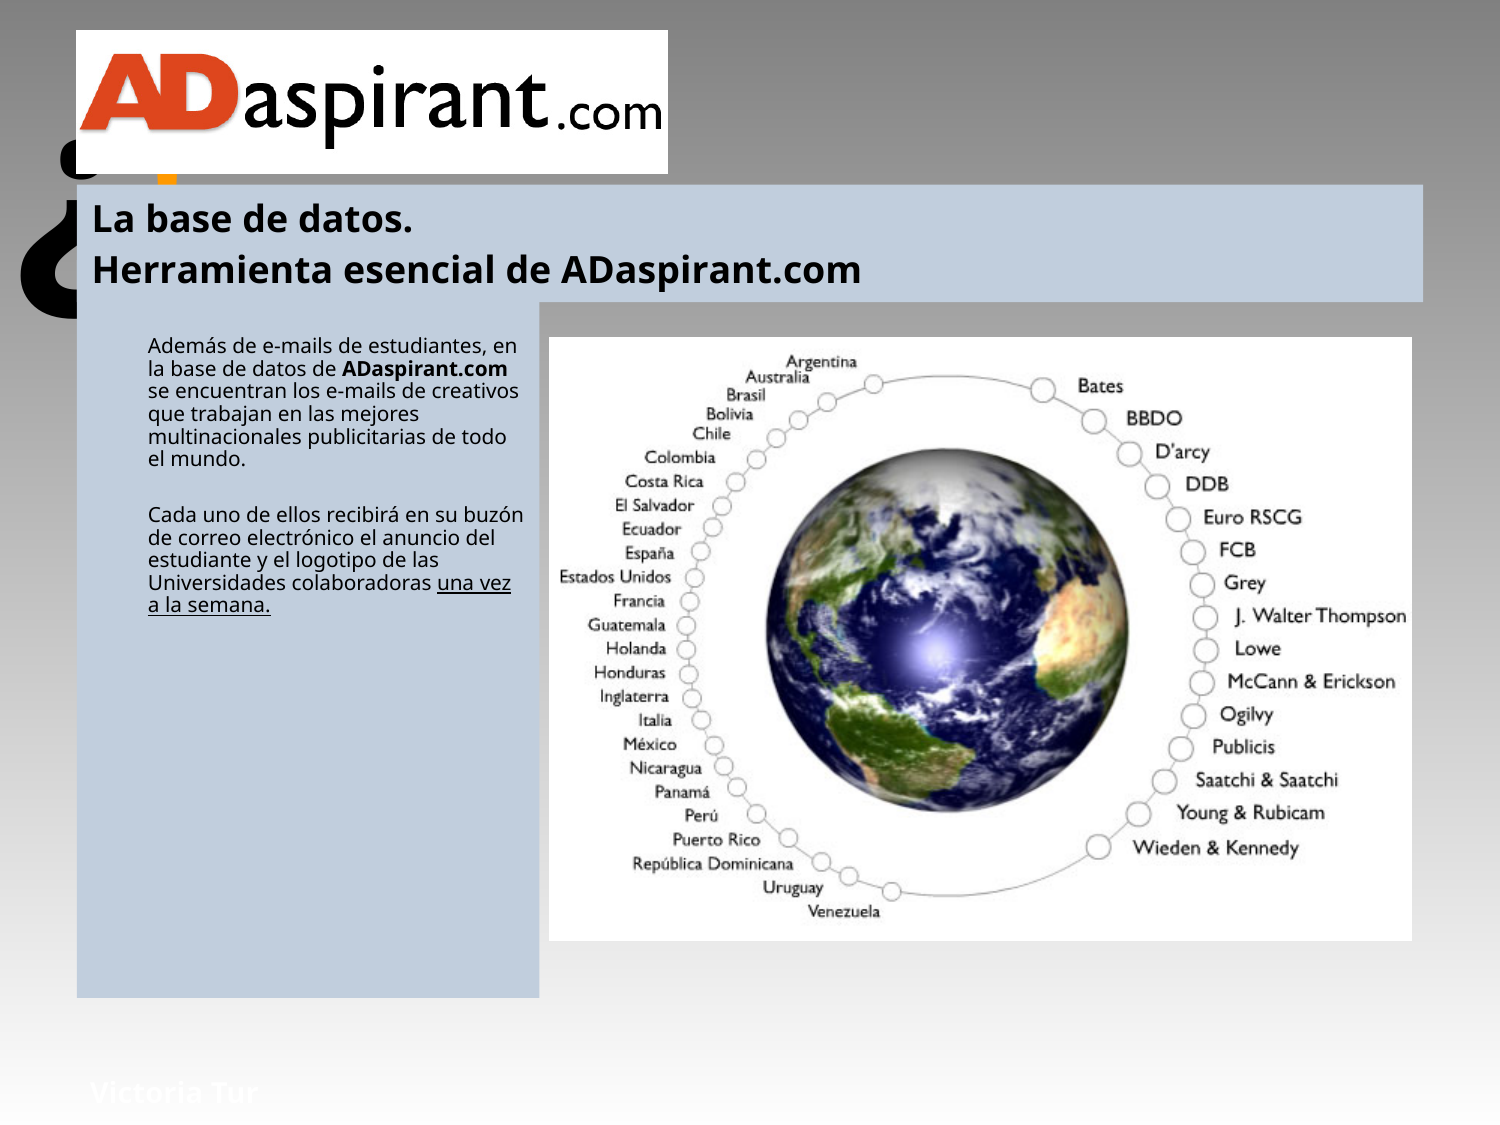

La base de datos.
Herramienta esencial de ADaspirant.com
# Además de e-mails de estudiantes, en la base de datos de ADaspirant.com se encuentran los e-mails de creativos que trabajan en las mejores multinacionales publicitarias de todo el mundo.
	Cada uno de ellos recibirá en su buzón de correo electrónico el anuncio del estudiante y el logotipo de las Universidades colaboradoras una vez a la semana.